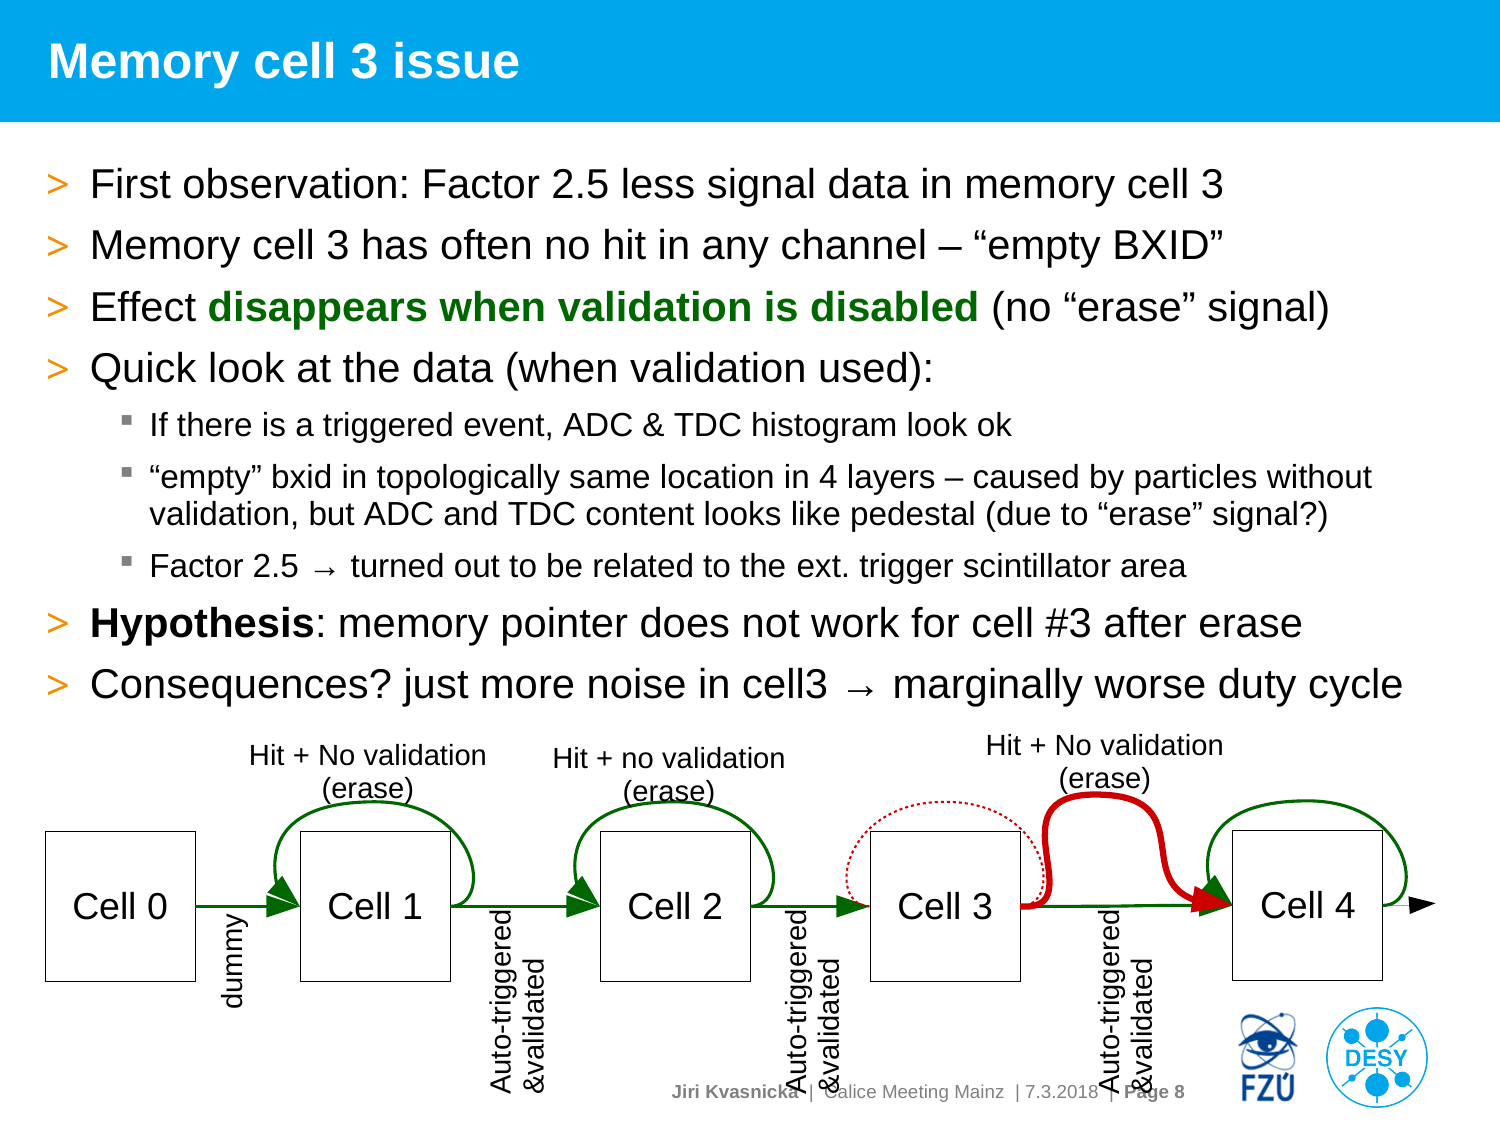

# Memory cell 3 issue
First observation: Factor 2.5 less signal data in memory cell 3
Memory cell 3 has often no hit in any channel – “empty BXID”
Effect disappears when validation is disabled (no “erase” signal)
Quick look at the data (when validation used):
If there is a triggered event, ADC & TDC histogram look ok
“empty” bxid in topologically same location in 4 layers – caused by particles without validation, but ADC and TDC content looks like pedestal (due to “erase” signal?)
Factor 2.5 → turned out to be related to the ext. trigger scintillator area
Hypothesis: memory pointer does not work for cell #3 after erase
Consequences? just more noise in cell3 → marginally worse duty cycle
Hit + No validation
(erase)
Hit + No validation
(erase)
Hit + no validation
(erase)
Cell 4
Cell 0
Cell 1
Cell 2
Cell 3
dummy
Auto-triggered
&validated
Auto-triggered
&validated
Auto-triggered
&validated